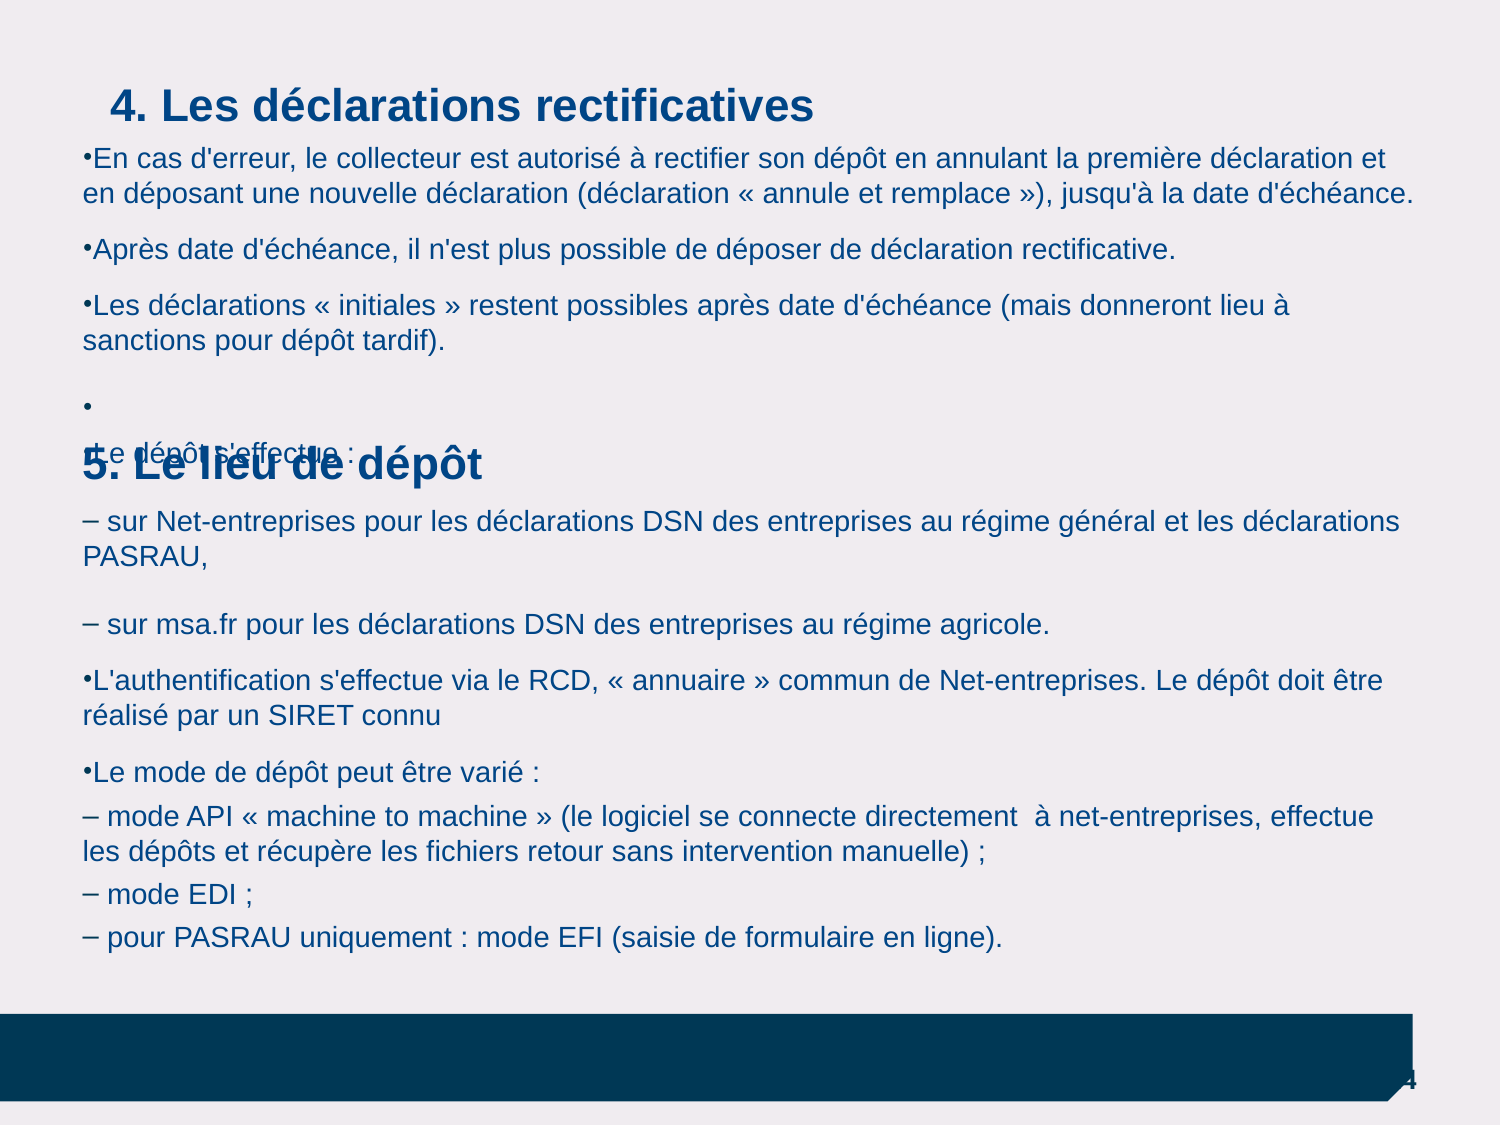

# 4. Les déclarations rectificatives
En cas d'erreur, le collecteur est autorisé à rectifier son dépôt en annulant la première déclaration et en déposant une nouvelle déclaration (déclaration « annule et remplace »), jusqu'à la date d'échéance.
Après date d'échéance, il n'est plus possible de déposer de déclaration rectificative.
Les déclarations « initiales » restent possibles après date d'échéance (mais donneront lieu à sanctions pour dépôt tardif).
Le dépôt s'effectue :
 sur Net-entreprises pour les déclarations DSN des entreprises au régime général et les déclarations PASRAU,
 sur msa.fr pour les déclarations DSN des entreprises au régime agricole.
L'authentification s'effectue via le RCD, « annuaire » commun de Net-entreprises. Le dépôt doit être réalisé par un SIRET connu
Le mode de dépôt peut être varié :
 mode API « machine to machine » (le logiciel se connecte directement à net-entreprises, effectue les dépôts et récupère les fichiers retour sans intervention manuelle) ;
 mode EDI ;
 pour PASRAU uniquement : mode EFI (saisie de formulaire en ligne).
5. Le lieu de dépôt